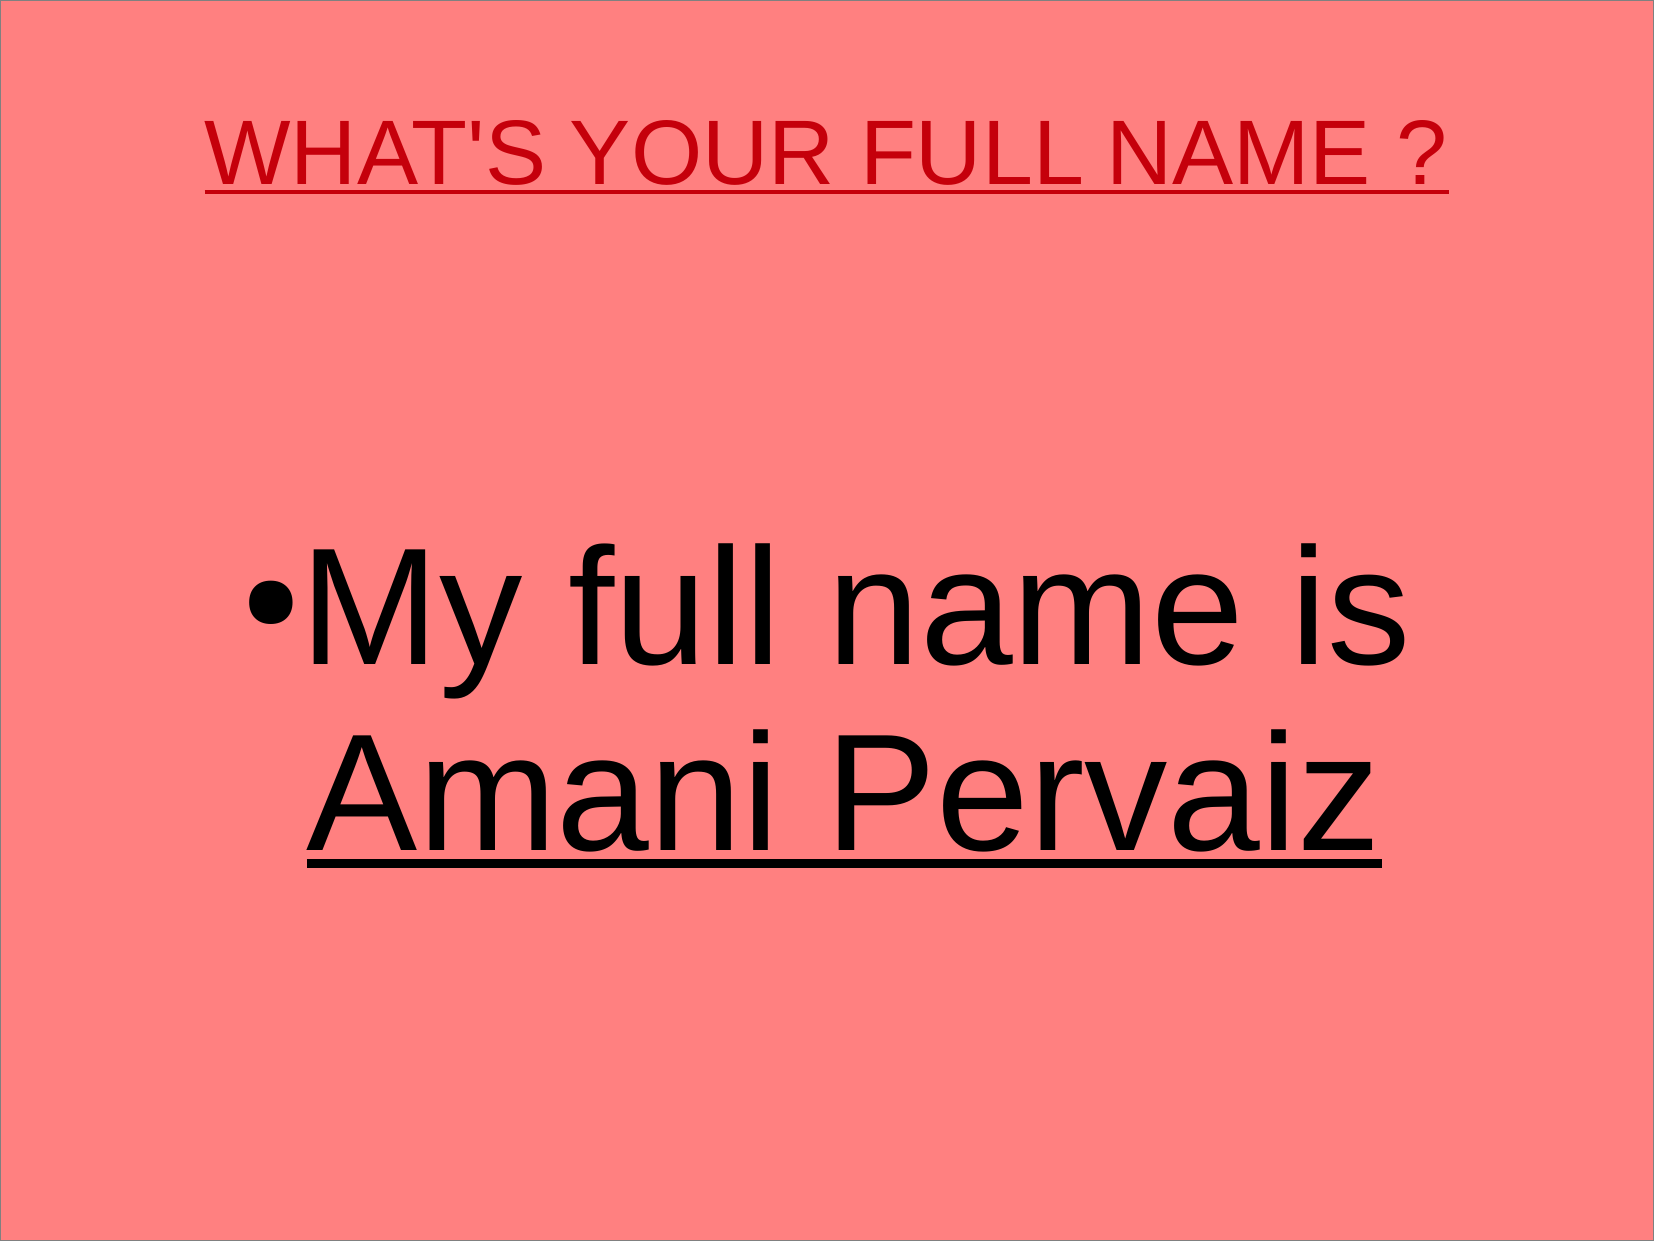

# WHAT'S YOUR FULL NAME ?
My full name is Amani Pervaiz